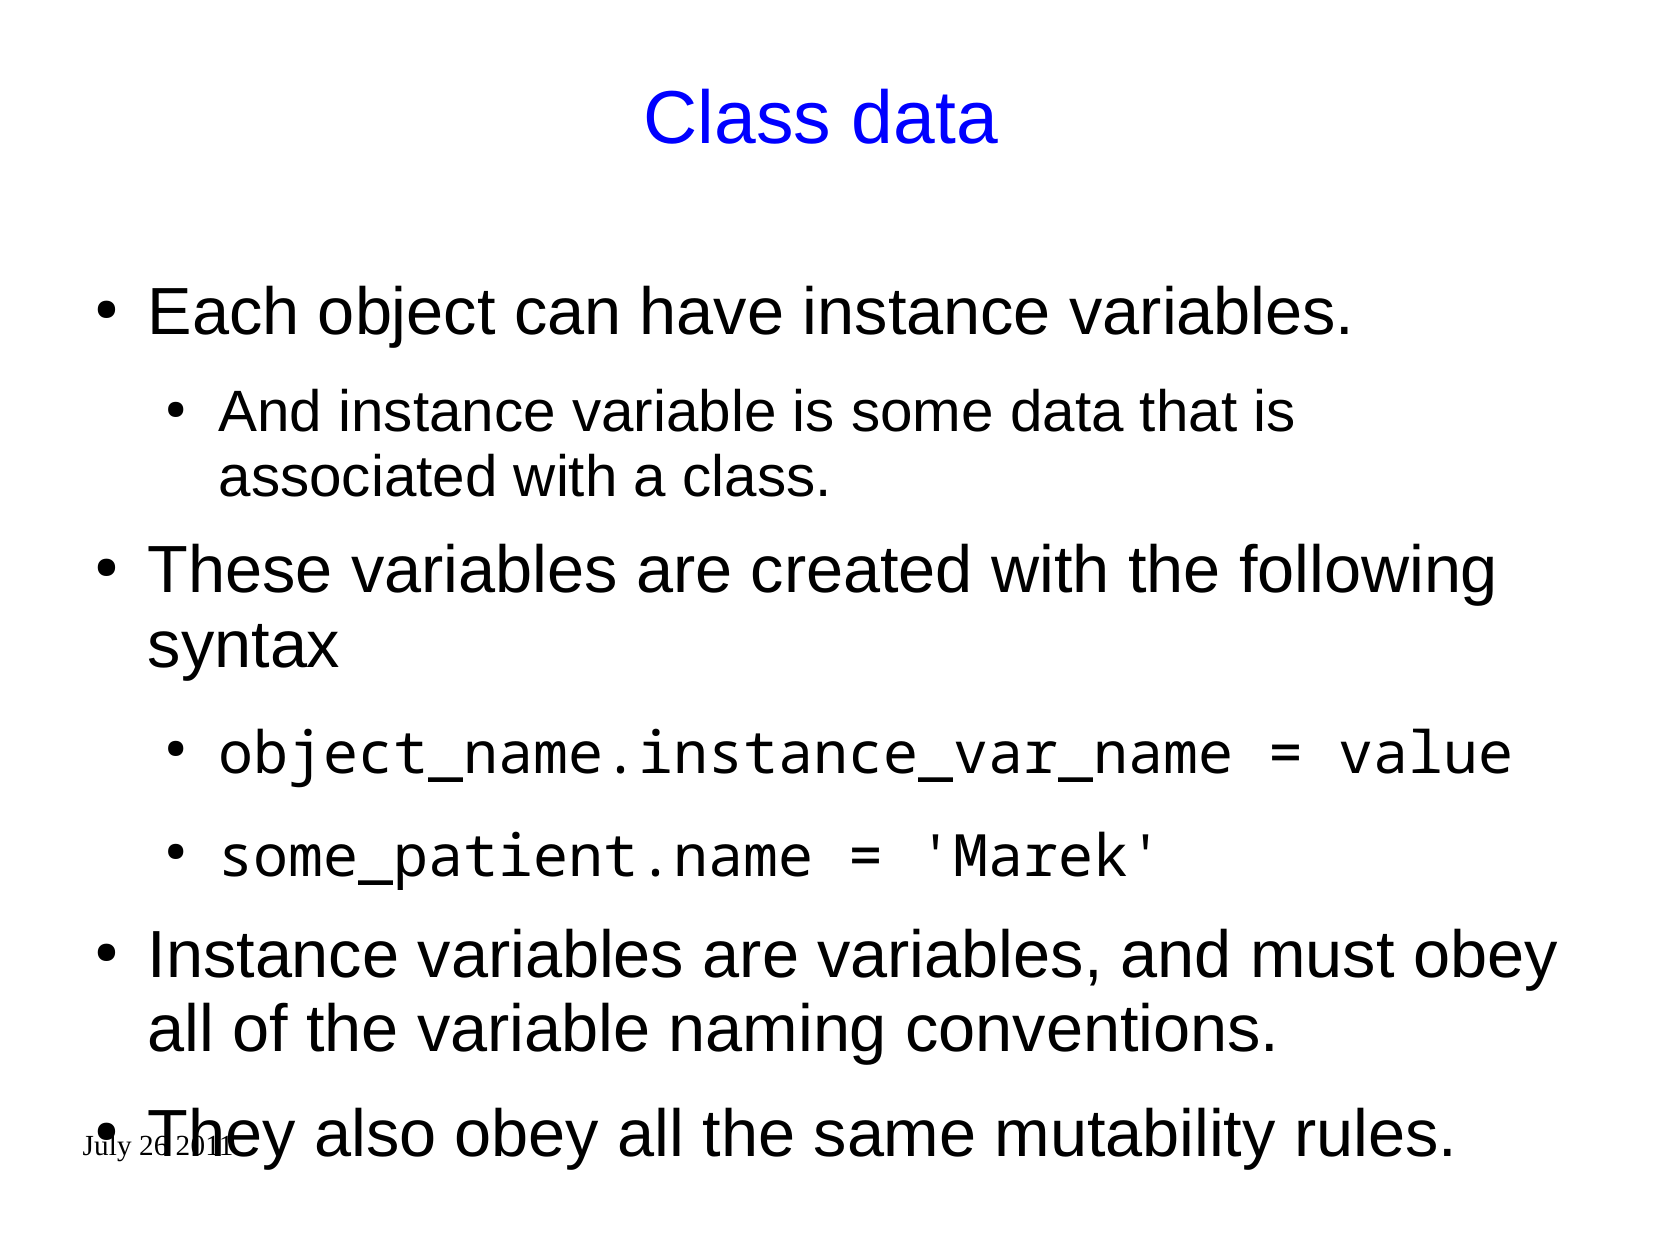

# Class data
Each object can have instance variables.
And instance variable is some data that is associated with a class.
These variables are created with the following syntax
object_name.instance_var_name = value
some_patient.name = 'Marek'
Instance variables are variables, and must obey all of the variable naming conventions.
They also obey all the same mutability rules.
July 26 2011